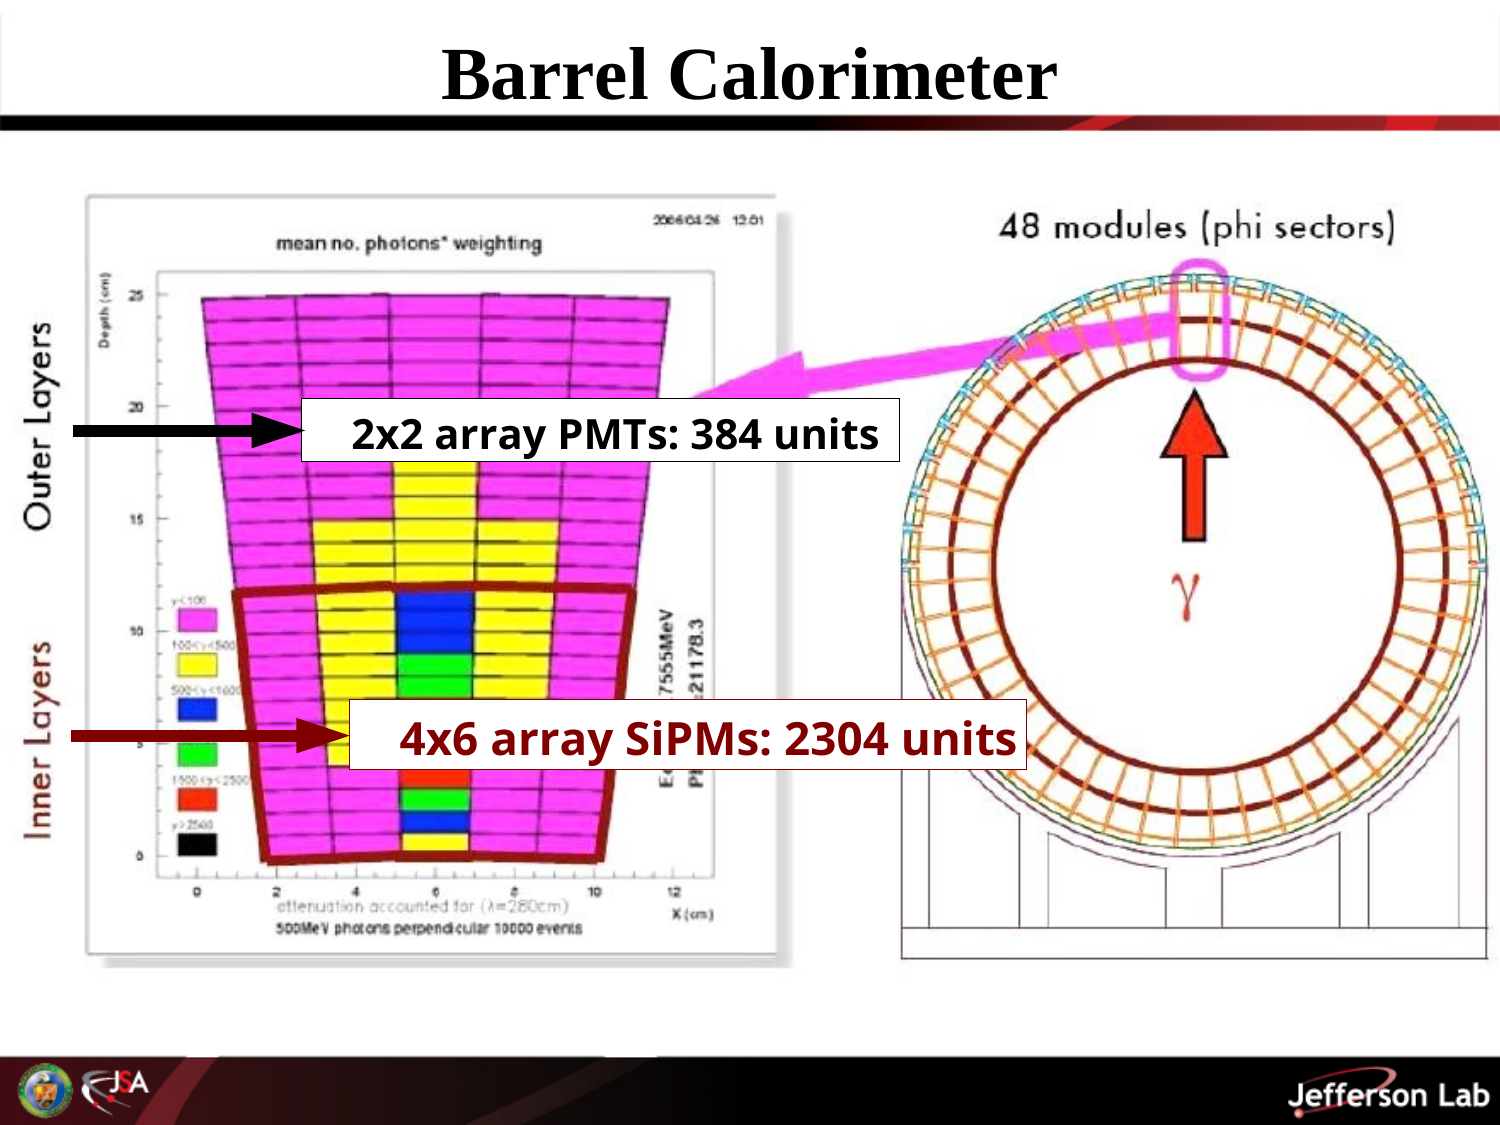

# Barrel Calorimeter
2x2 array PMTs: 384 units
4x6 array SiPMs: 2304 units